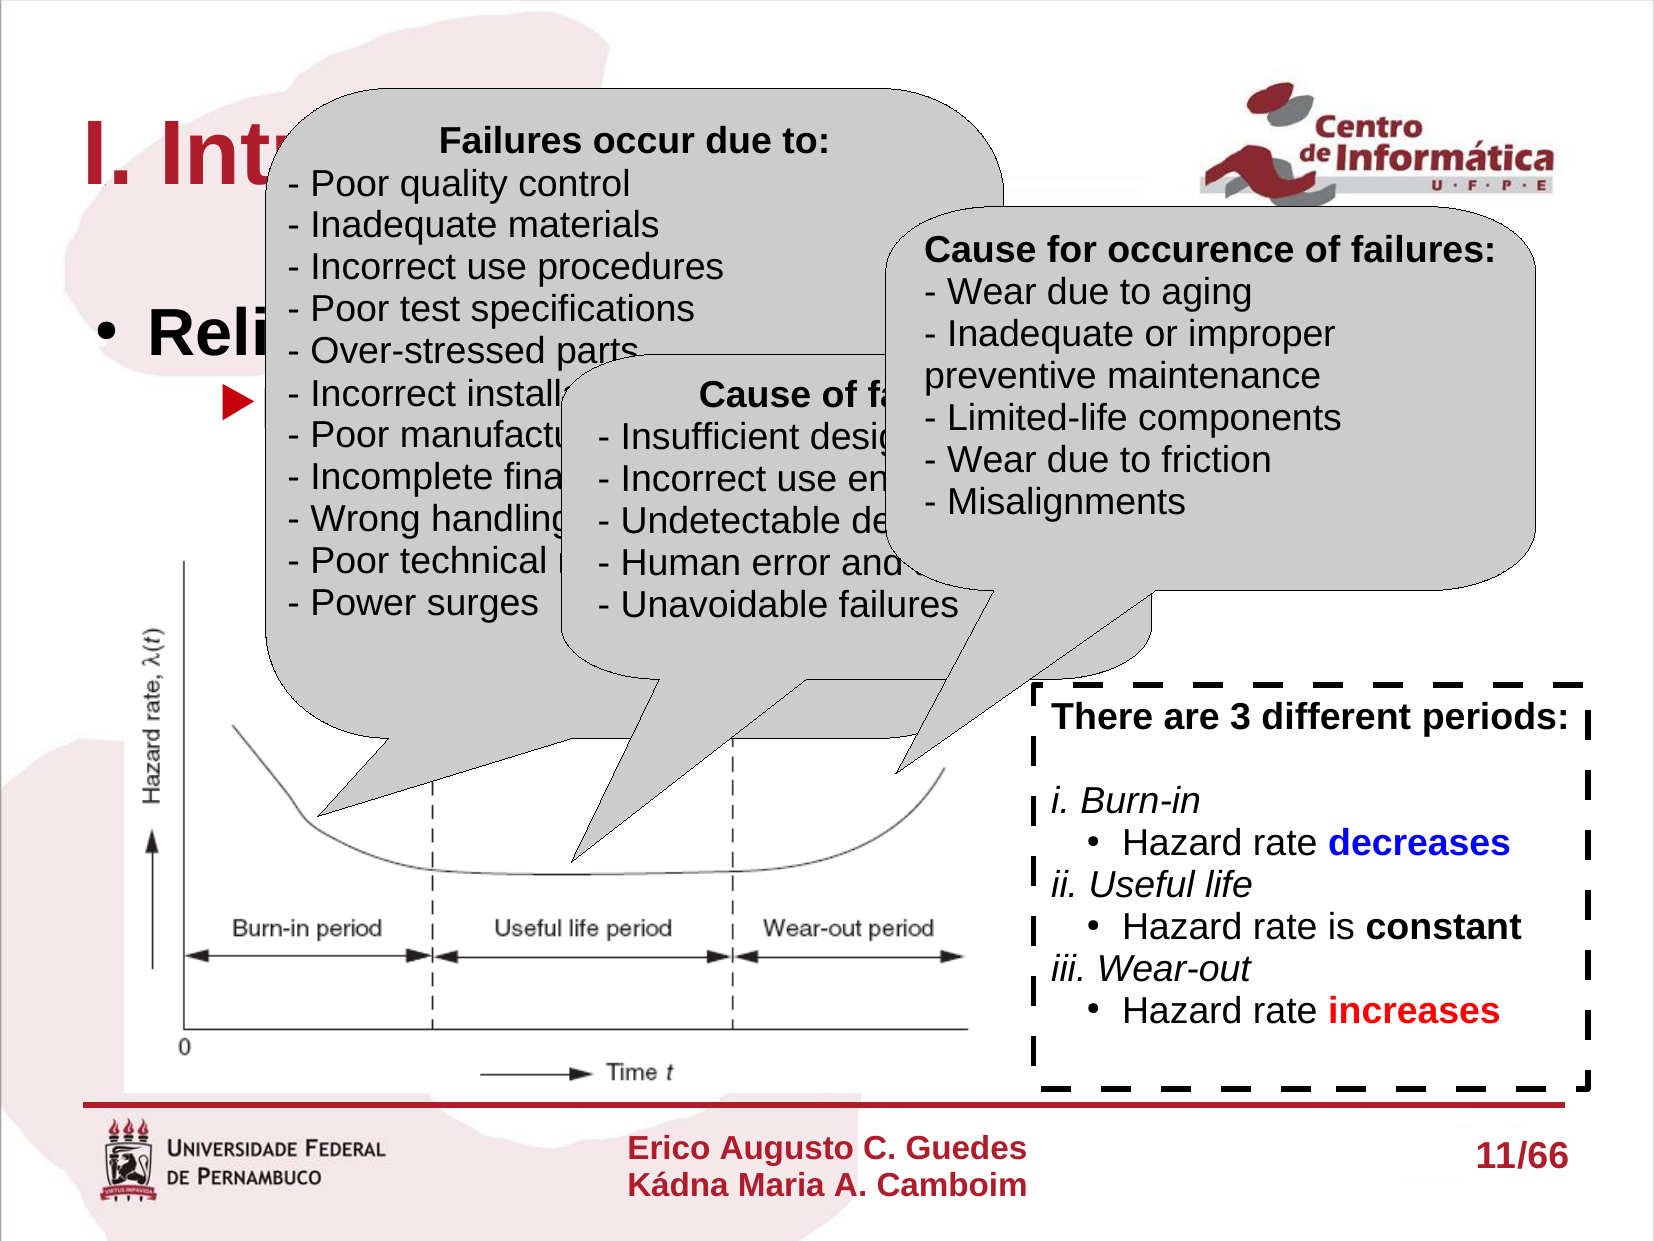

# I. Introduction
Failures occur due to:
- Poor quality control
- Inadequate materials
- Incorrect use procedures
- Poor test specifications
- Over-stressed parts
- Incorrect installation or setup
- Poor manufacturing processes or tooling
- Incomplete final test
- Wrong handling or packaging
- Poor technical representative training
- Power surges
Cause for occurence of failures:
- Wear due to aging
- Inadequate or improper
preventive maintenance
- Limited-life components
- Wear due to friction
- Misalignments
Reliability
Hazard (or time-dependent failure rate) of items follow a bathtub shape
Cause of failures:
- Insufficient design margins
- Incorrect use environments
- Undetectable defects
- Human error and abuse
- Unavoidable failures
There are 3 different periods:
i. Burn-in
Hazard rate decreases
ii. Useful life
Hazard rate is constant
iii. Wear-out
Hazard rate increases